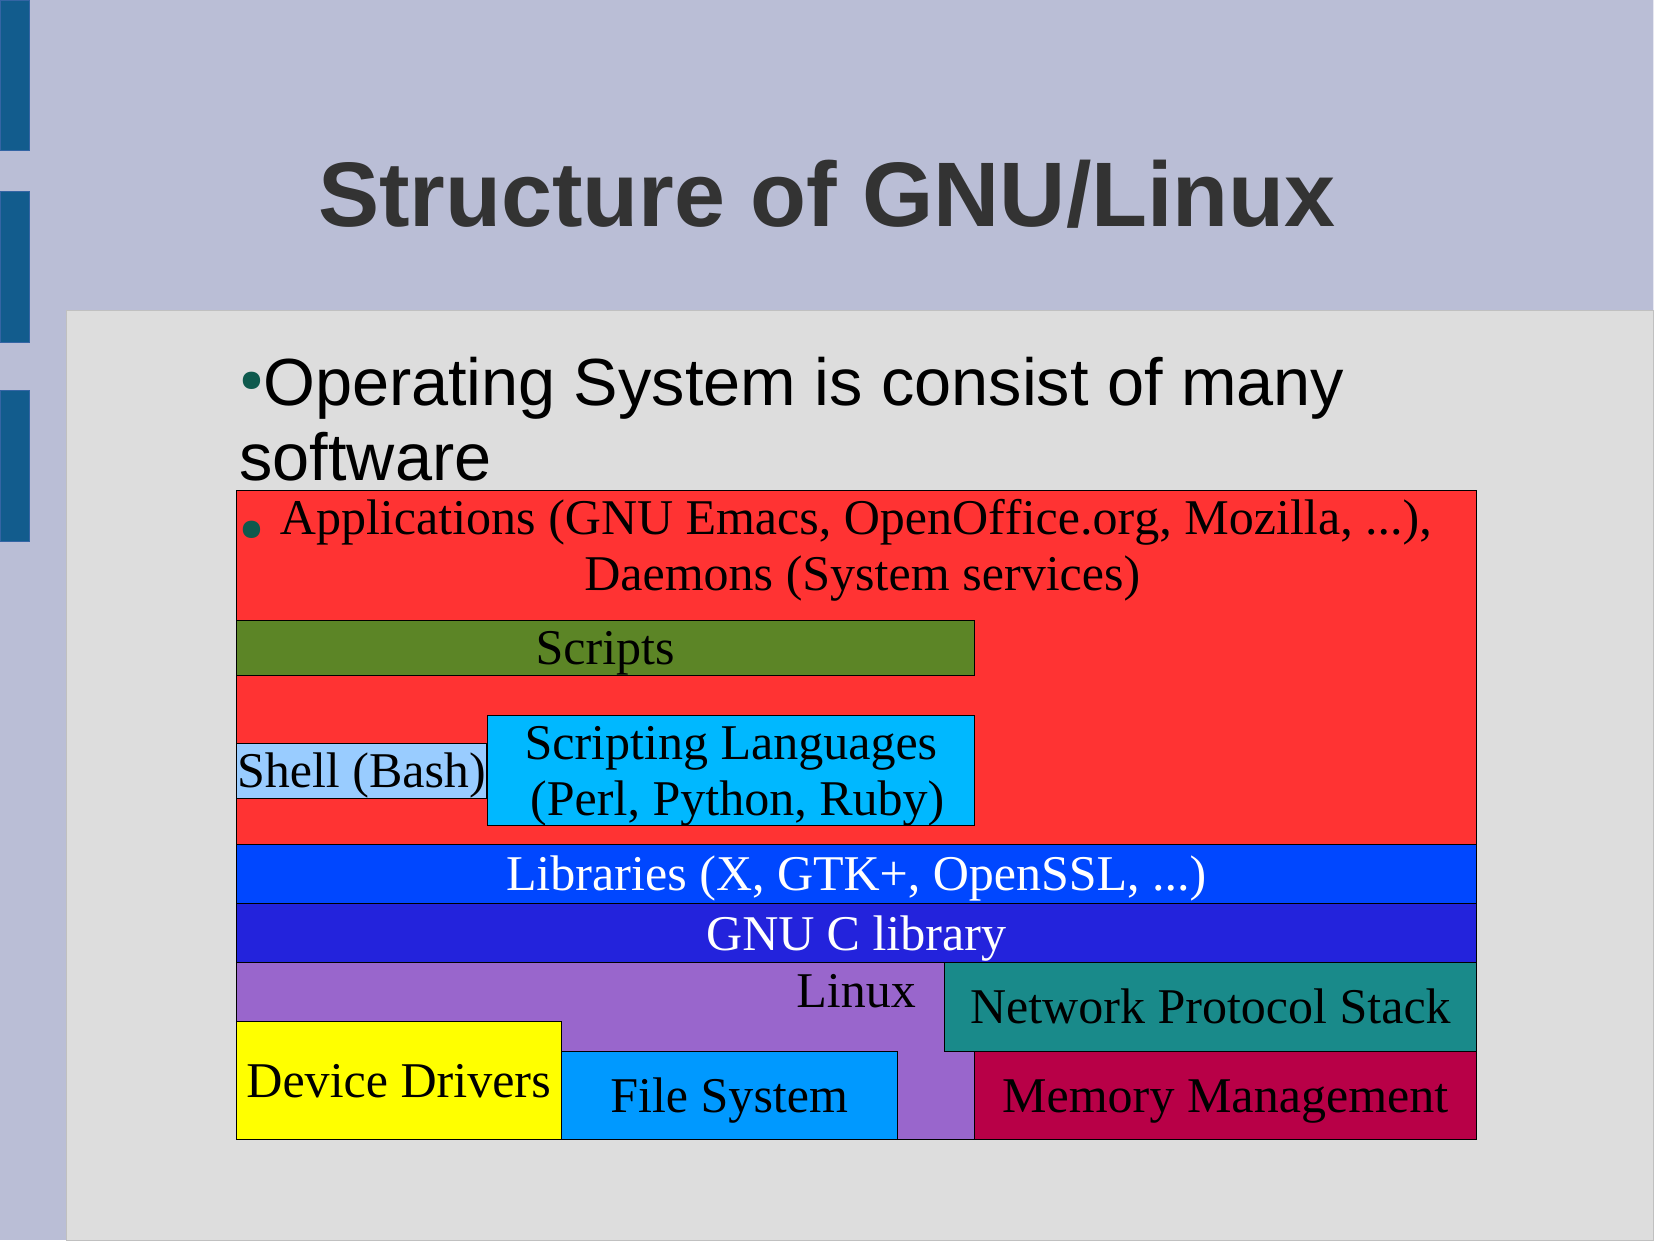

# Structure of GNU/Linux
Operating System is consist of many software
Applications (GNU Emacs, OpenOffice.org, Mozilla, ...),
 Daemons (System services)
Scripts
Scripting Languages
 (Perl, Python, Ruby)
Shell (Bash)
Libraries (X, GTK+, OpenSSL, ...)
GNU C library
Linux
Network Protocol Stack
Device Drivers
File System
Memory Management